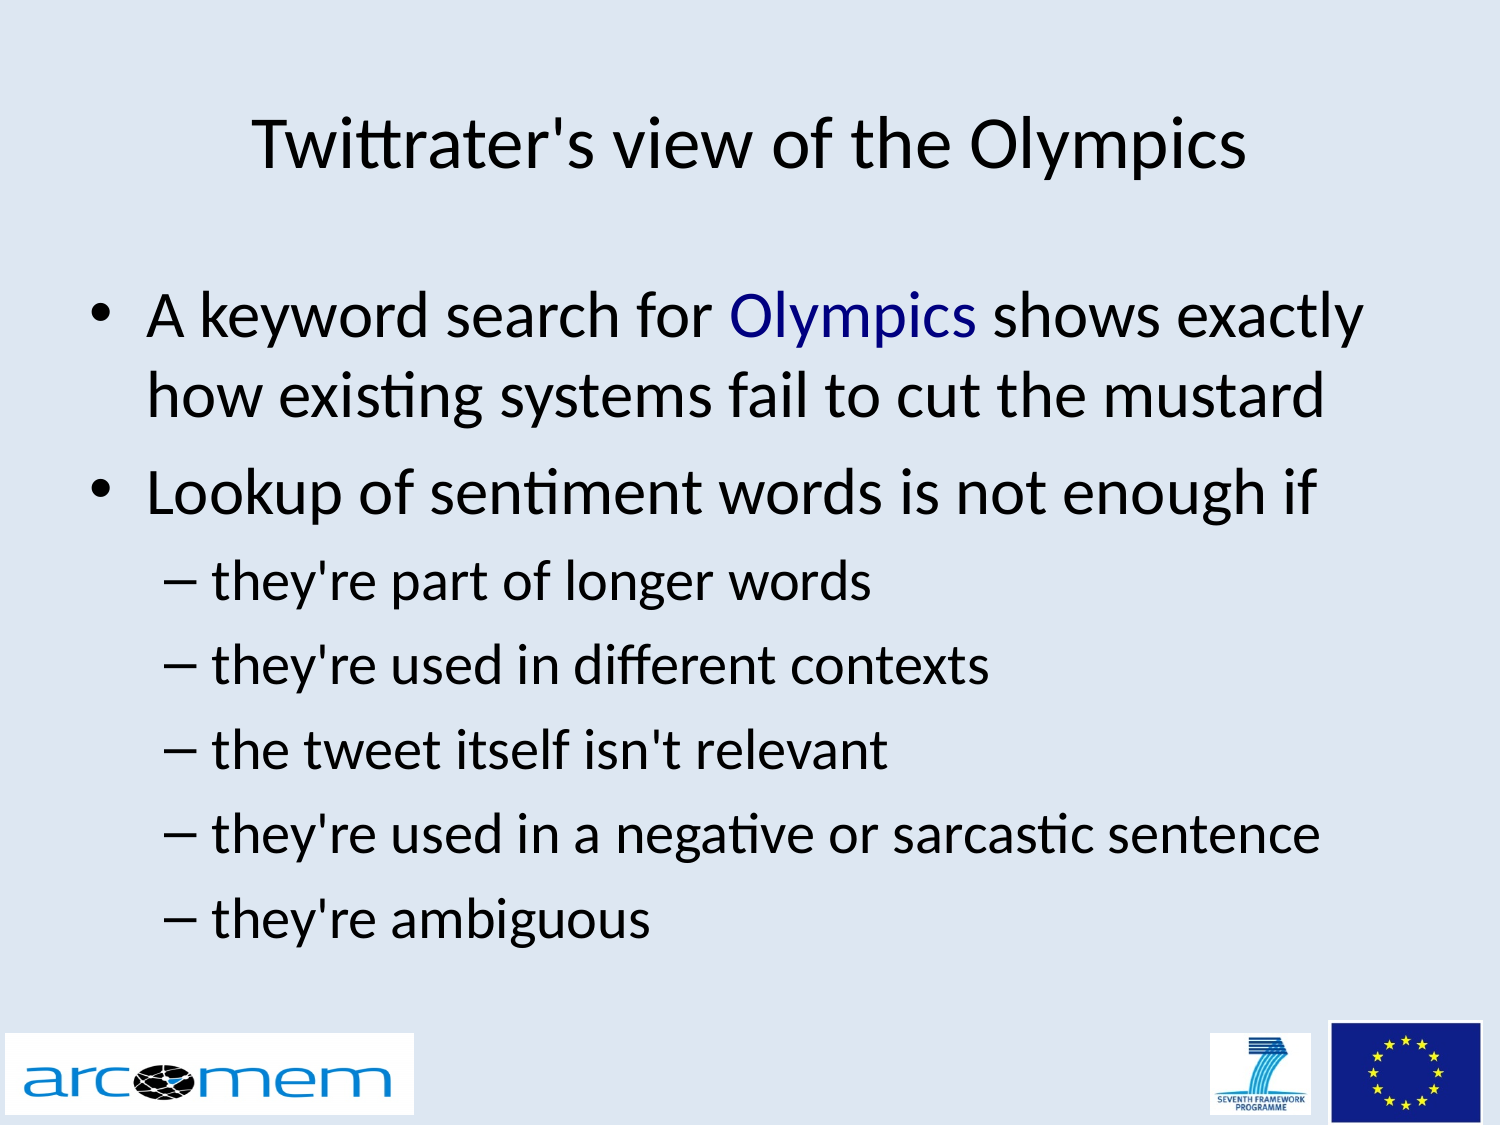

# Twittrater's view of the Olympics
A keyword search for Olympics shows exactly how existing systems fail to cut the mustard
Lookup of sentiment words is not enough if
they're part of longer words
they're used in different contexts
the tweet itself isn't relevant
they're used in a negative or sarcastic sentence
they're ambiguous